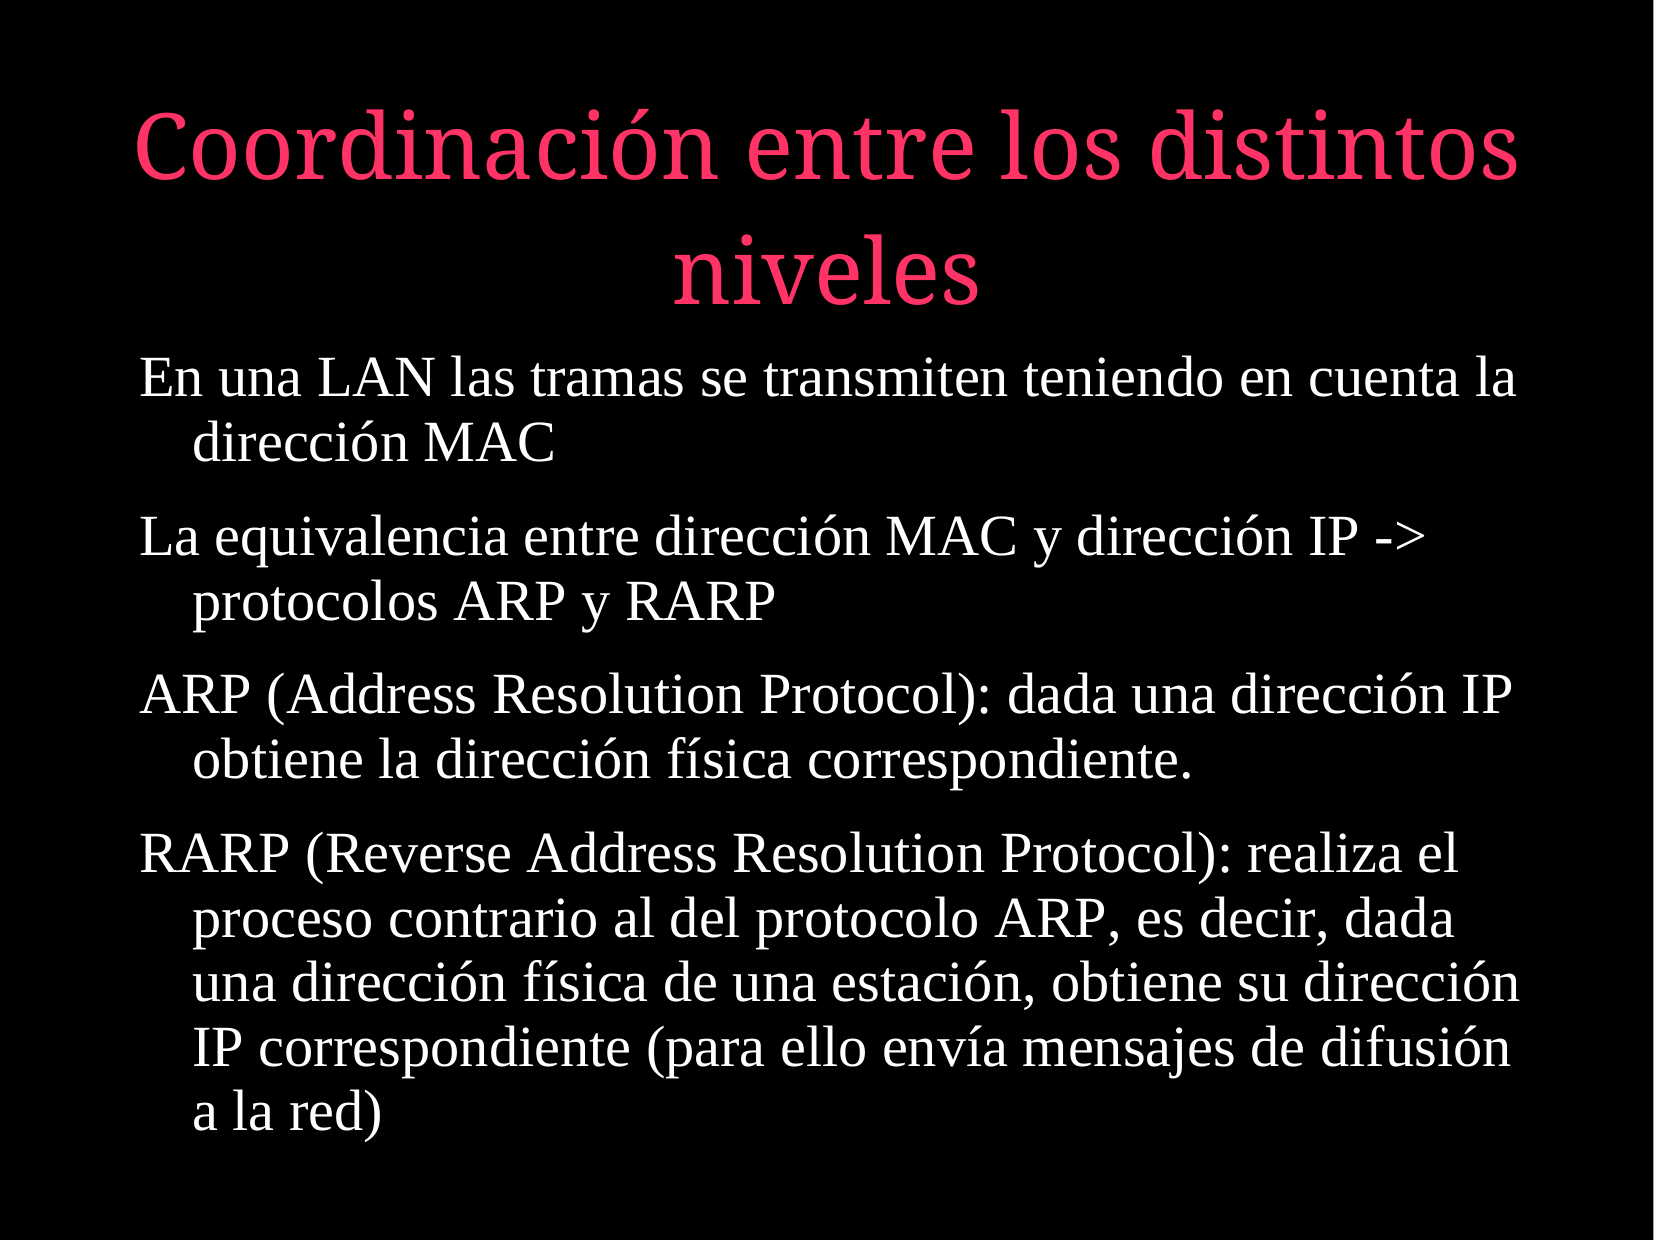

# Coordinación entre los distintos niveles
En una LAN las tramas se transmiten teniendo en cuenta la dirección MAC
La equivalencia entre dirección MAC y dirección IP -> protocolos ARP y RARP
ARP (Address Resolution Protocol): dada una dirección IP obtiene la dirección física correspondiente.
RARP (Reverse Address Resolution Protocol): realiza el proceso contrario al del protocolo ARP, es decir, dada una dirección física de una estación, obtiene su dirección IP correspondiente (para ello envía mensajes de difusión a la red)